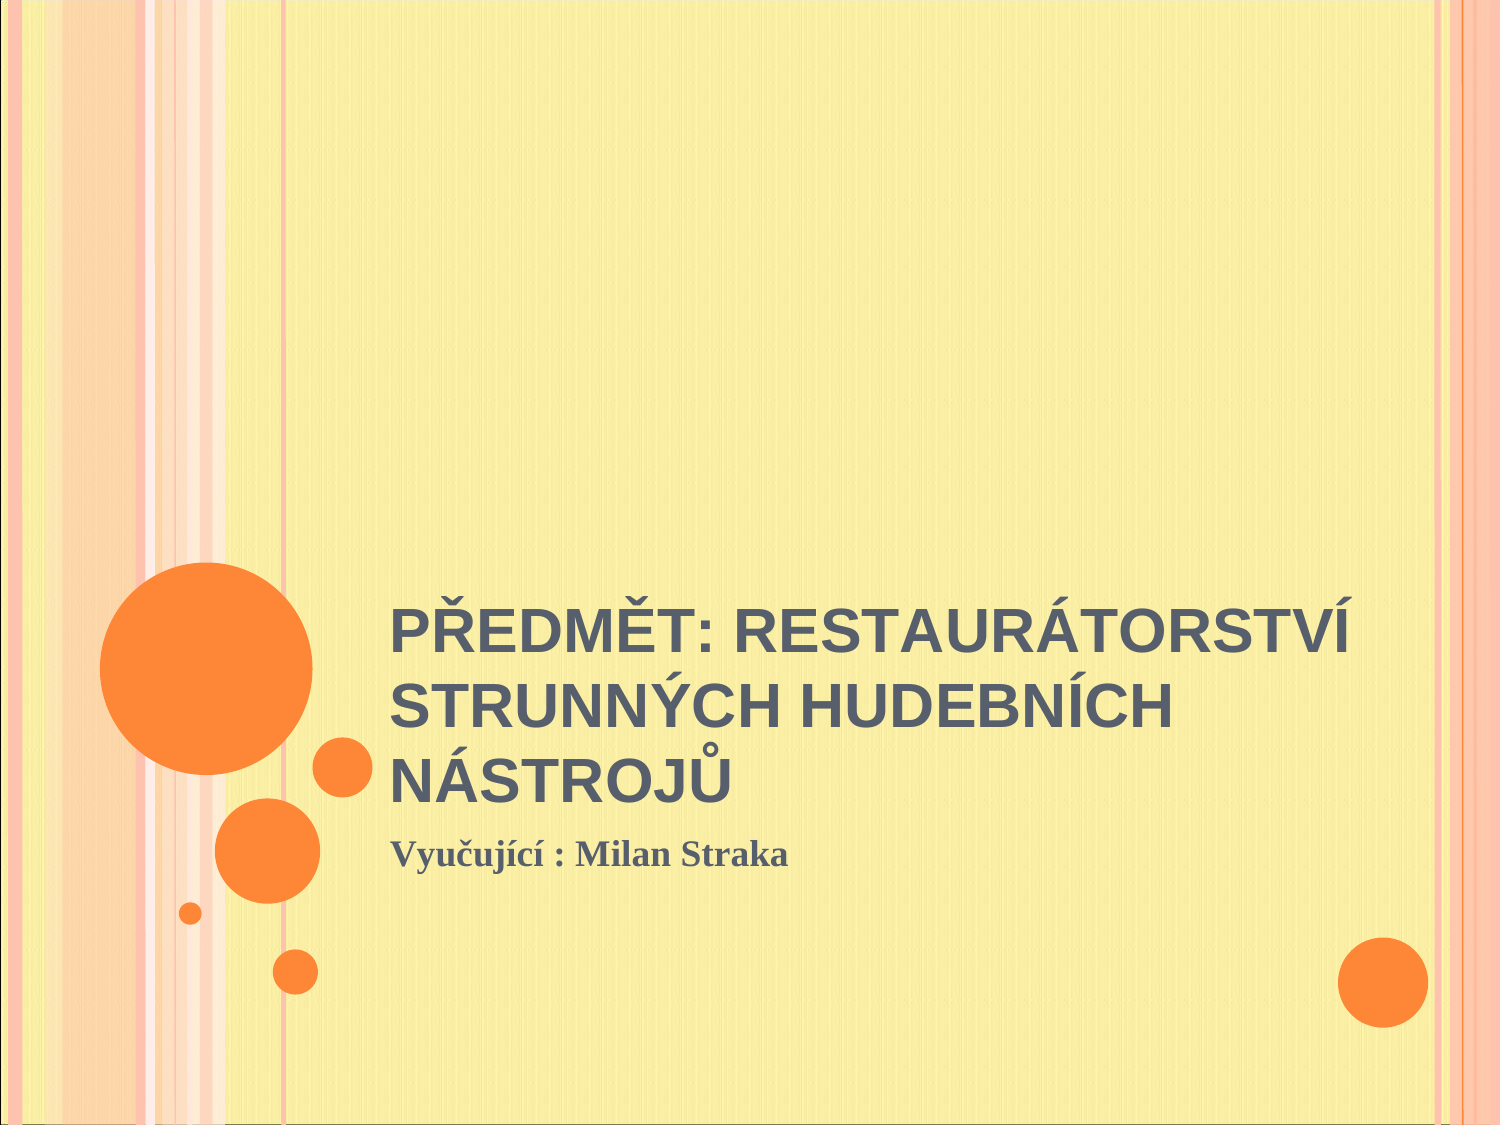

PŘEDMĚT: RESTAURÁTORSTVÍ STRUNNÝCH HUDEBNÍCH NÁSTROJŮ
Vyučující : Milan Straka